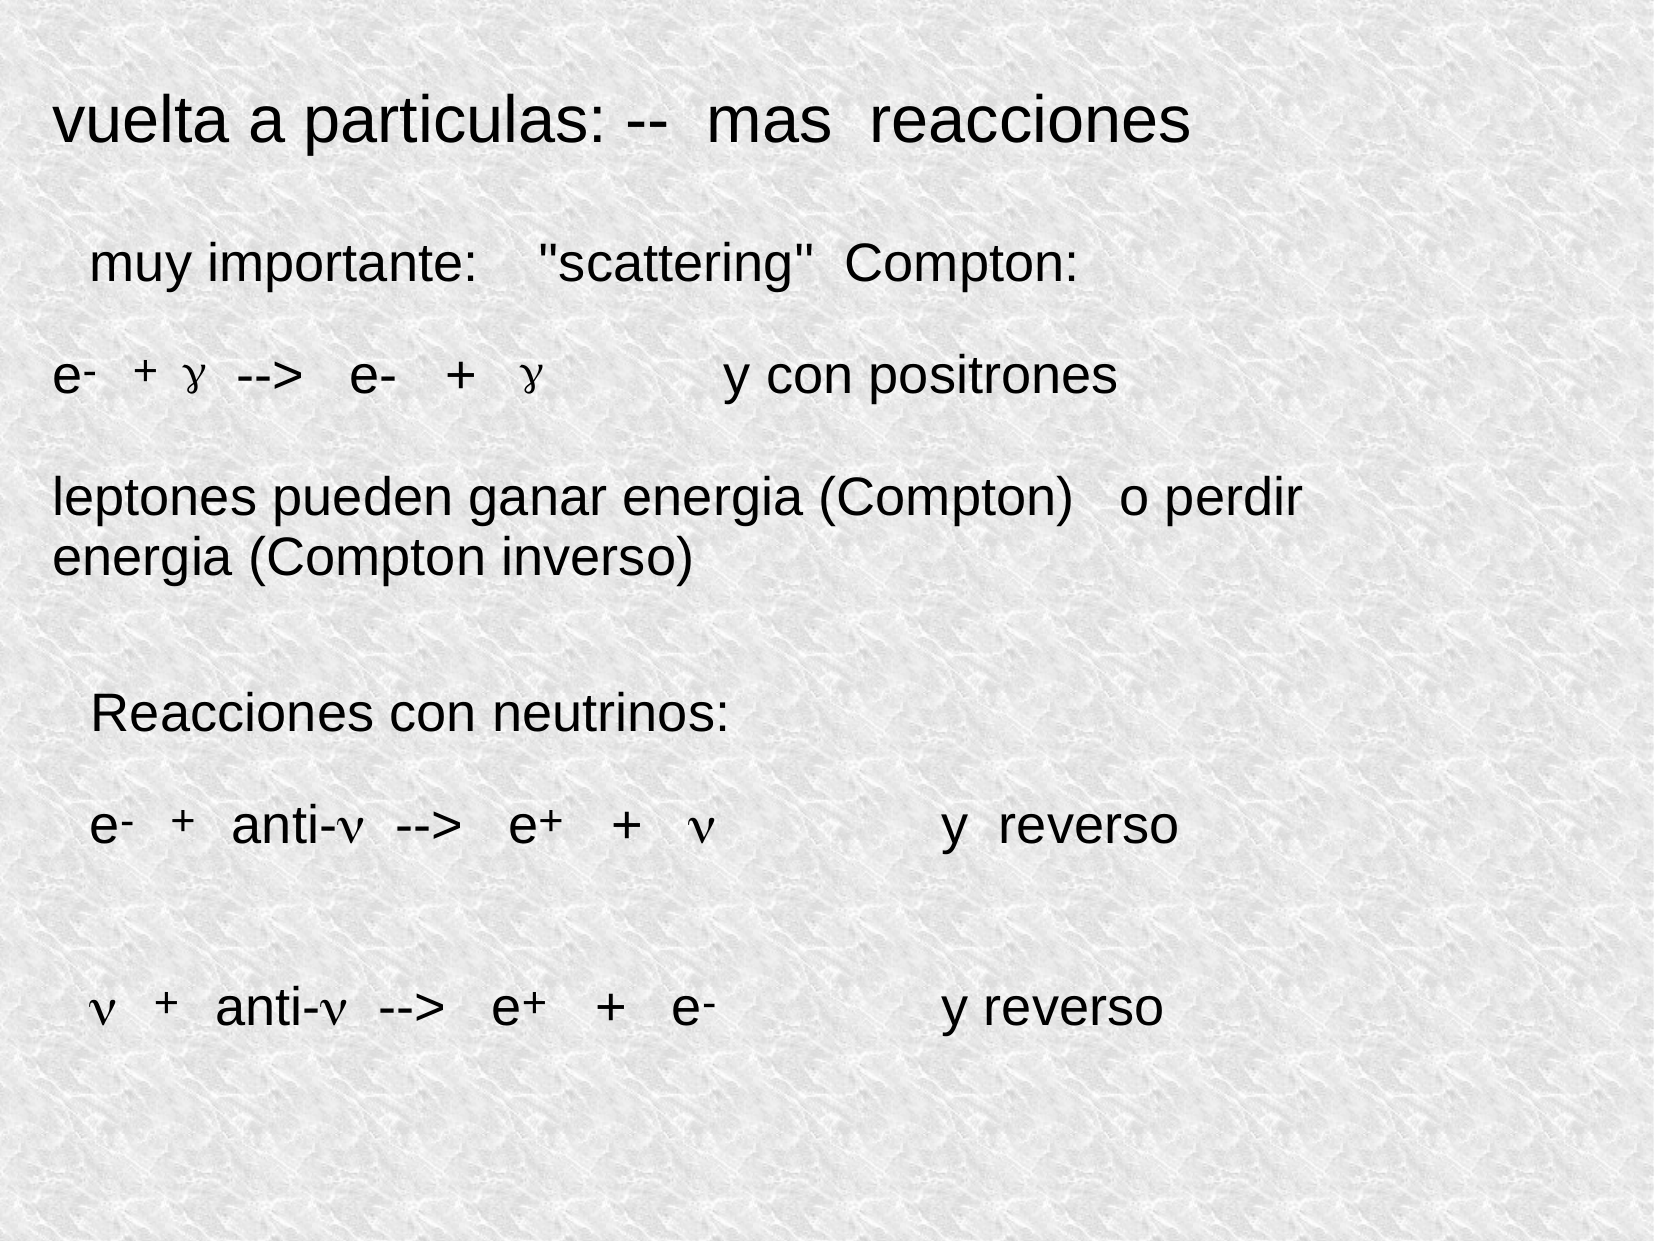

vuelta a particulas: -- mas reacciones
muy importante: ''scattering'' Compton:
e- +  --> e- +  y con positrones
leptones pueden ganar energia (Compton) o perdir energia (Compton inverso)
Reacciones con neutrinos:
e- + anti- --> e+ +  y reverso
 + anti- --> e+ + e- y reverso